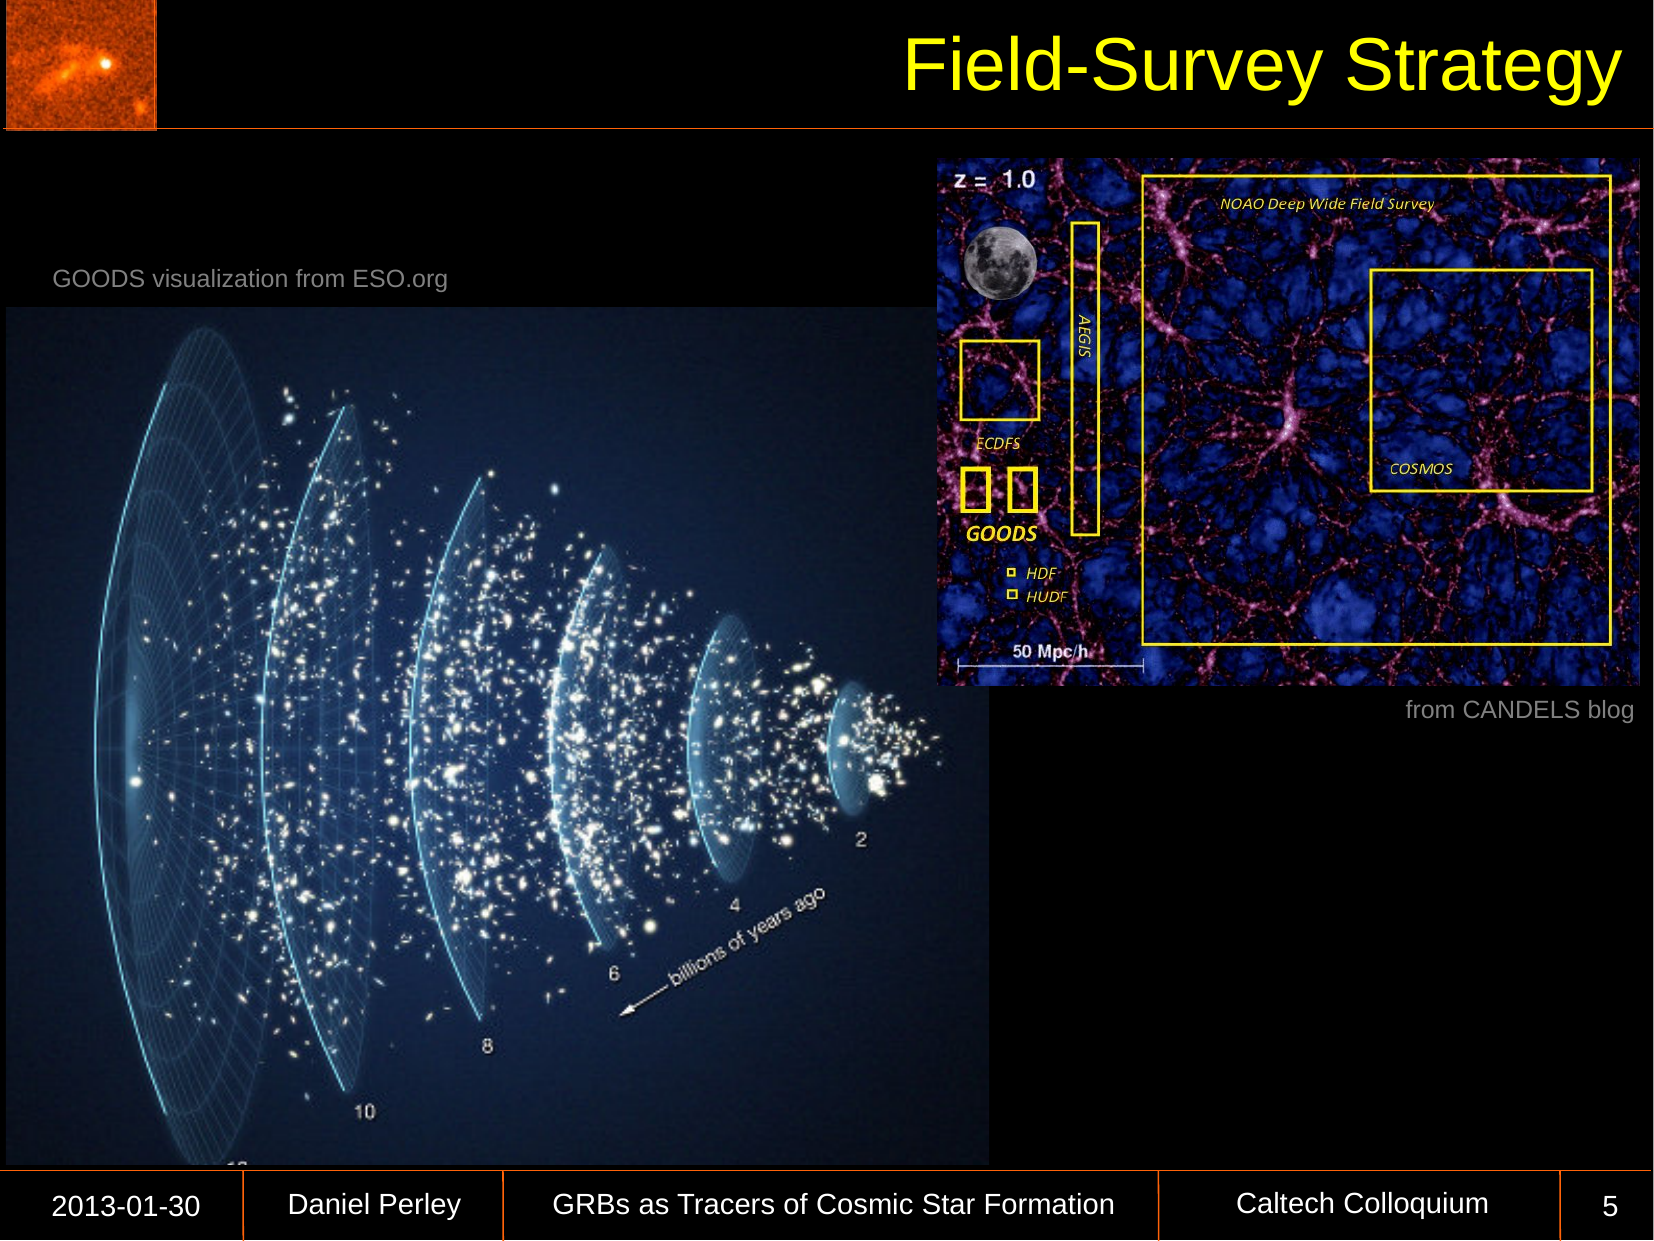

# Field-Survey Strategy
GOODS visualization from ESO.org
from CANDELS blog
2013-01-30
5